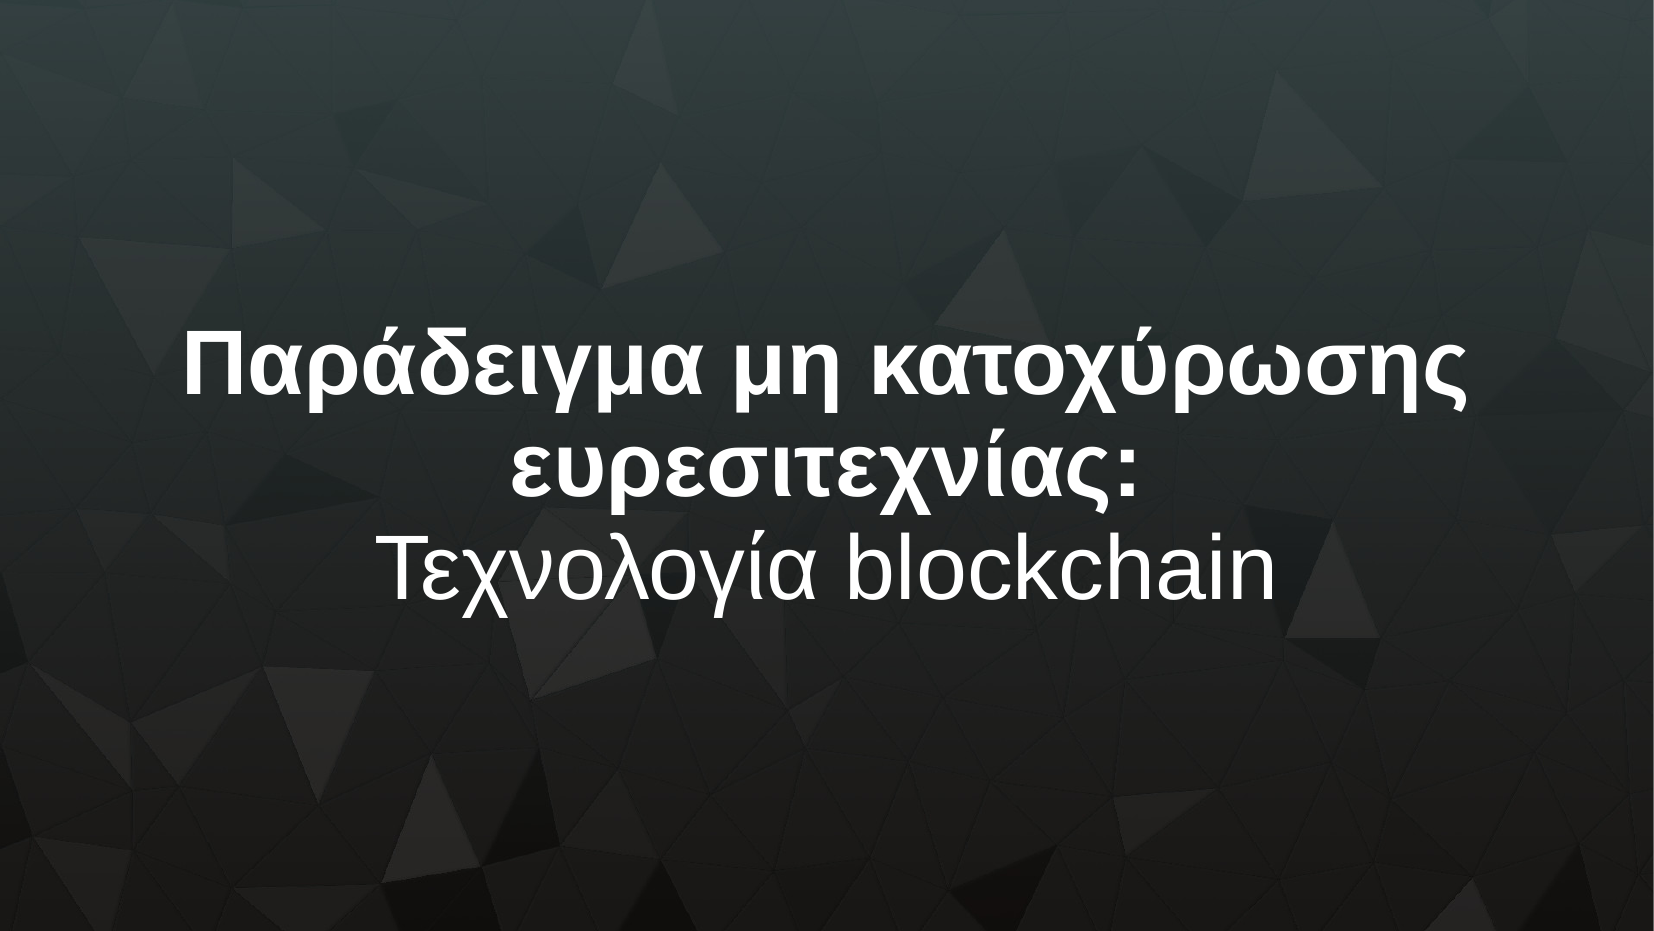

# Παράδειγμα μη κατοχύρωσης ευρεσιτεχνίας: Τεχνολογία blockchain